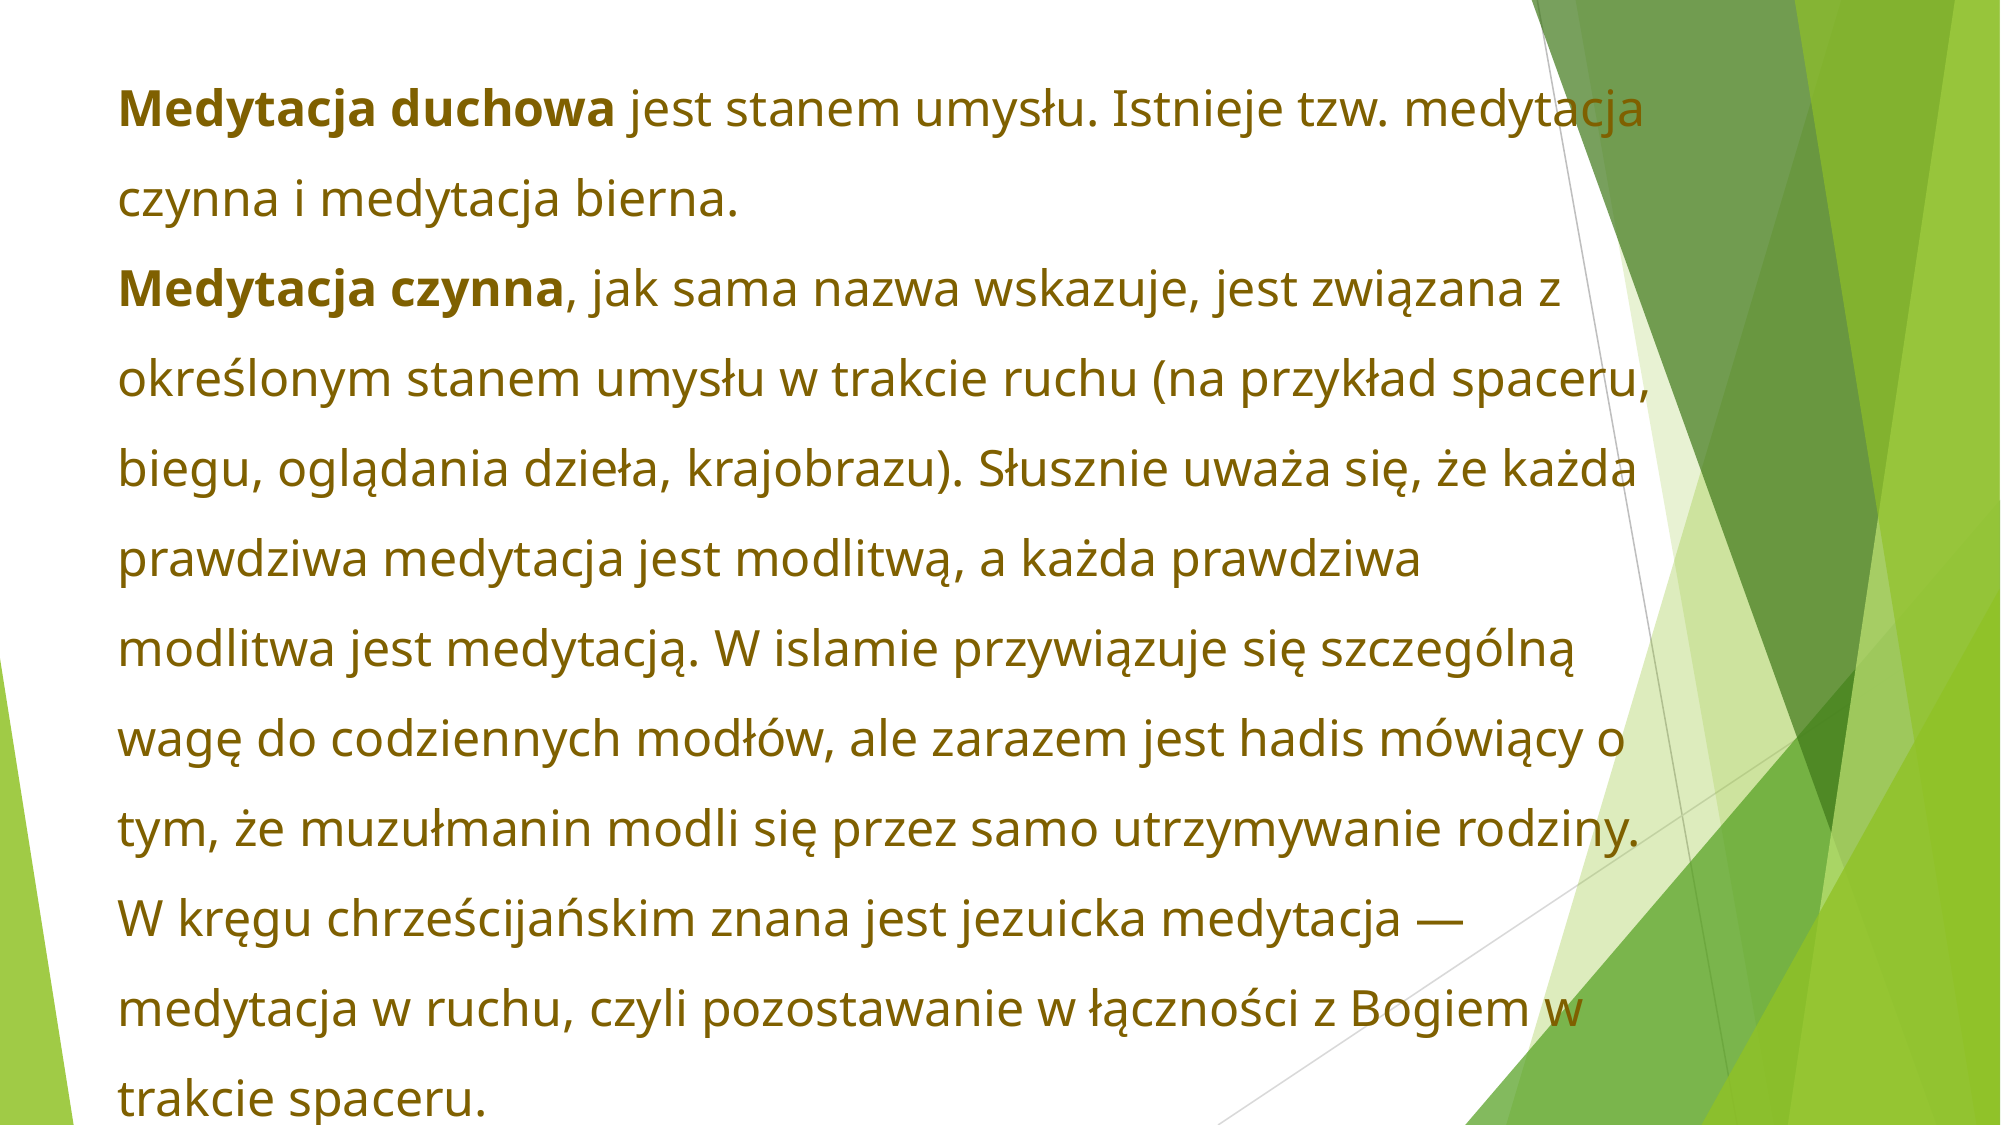

Medytacja duchowa jest stanem umysłu. Istnieje tzw. medytacja czynna i medytacja bierna.
Medytacja czynna, jak sama nazwa wskazuje, jest związana z określonym stanem umysłu w trakcie ruchu (na przykład spaceru, biegu, oglądania dzieła, krajobrazu). Słusznie uważa się, że każda prawdziwa medytacja jest modlitwą, a każda prawdziwa modlitwa jest medytacją. W islamie przywiązuje się szczególną wagę do codziennych modłów, ale zarazem jest hadis mówiący o tym, że muzułmanin modli się przez samo utrzymywanie rodziny. W kręgu chrześcijańskim znana jest jezuicka medytacja — medytacja w ruchu, czyli pozostawanie w łączności z Bogiem w trakcie spaceru.